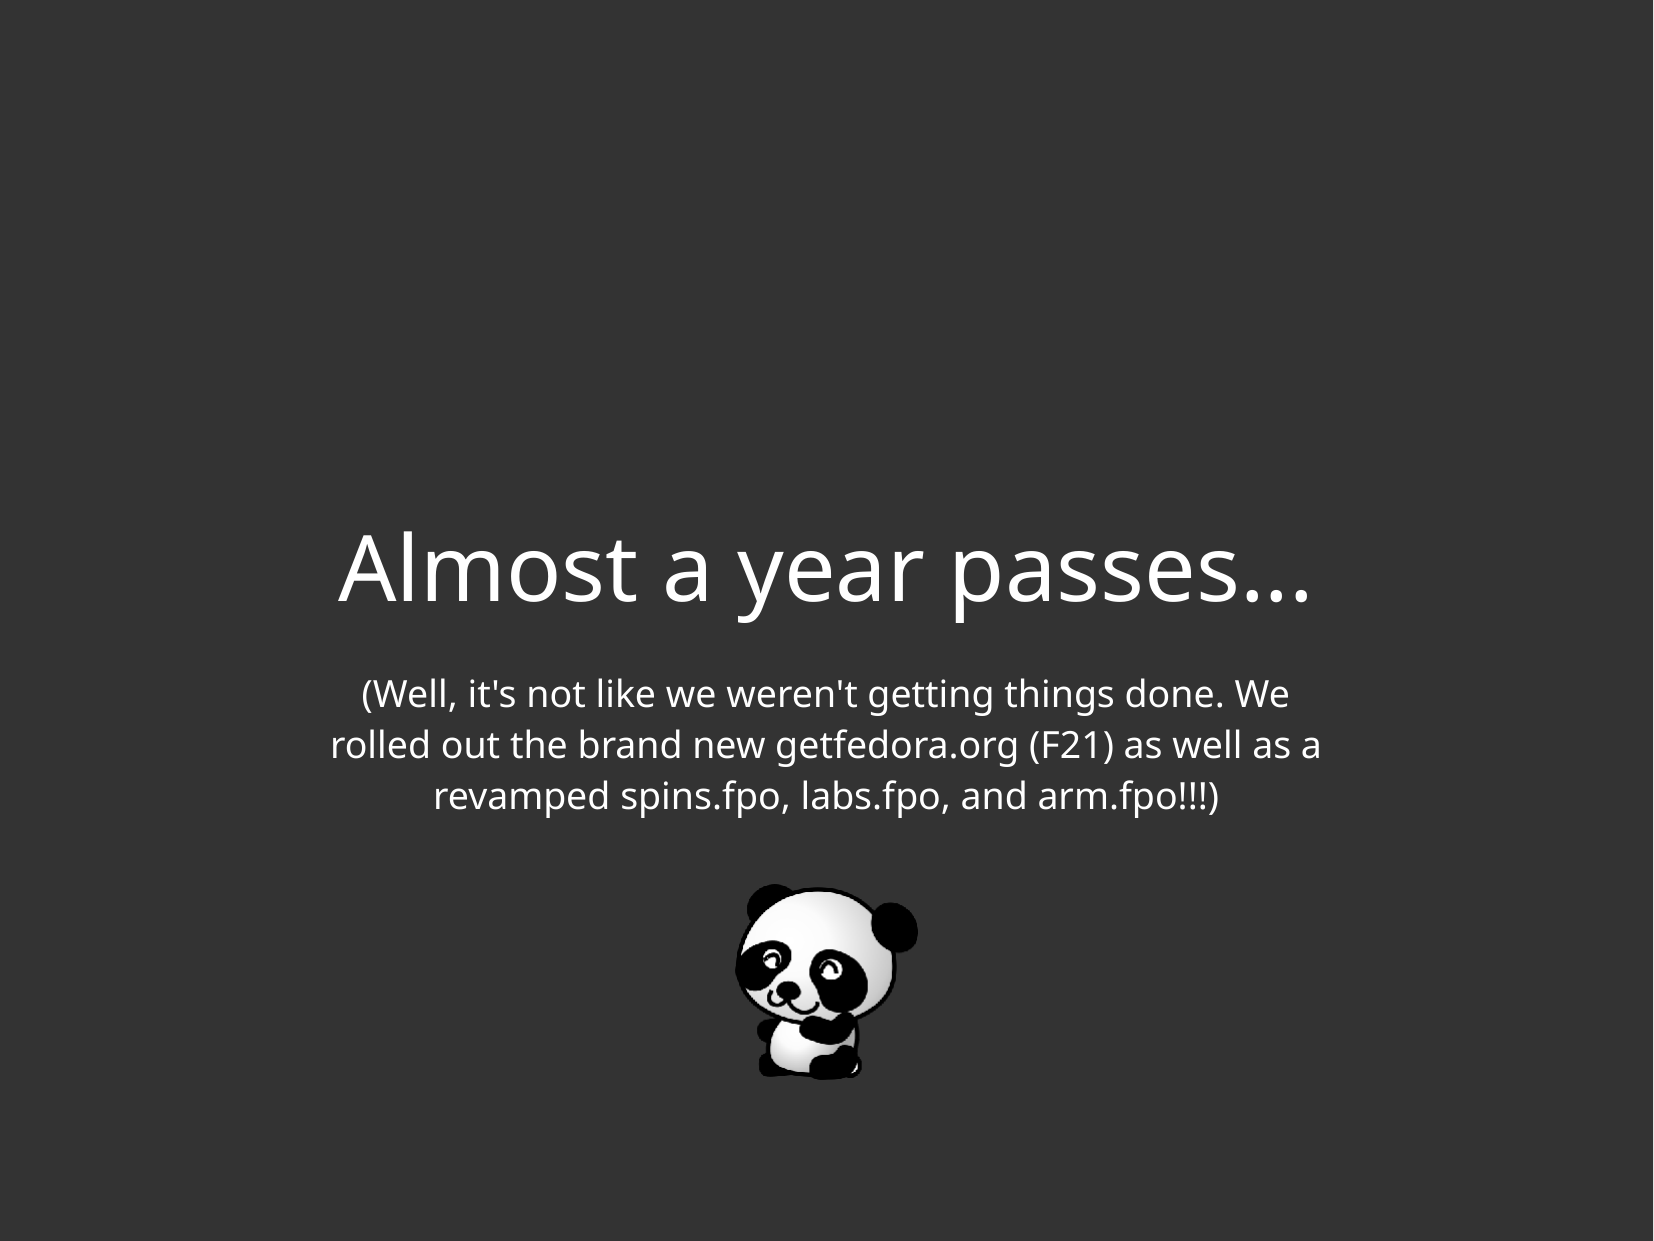

# Almost a year passes...
(Well, it's not like we weren't getting things done. We rolled out the brand new getfedora.org (F21) as well as a revamped spins.fpo, labs.fpo, and arm.fpo!!!)